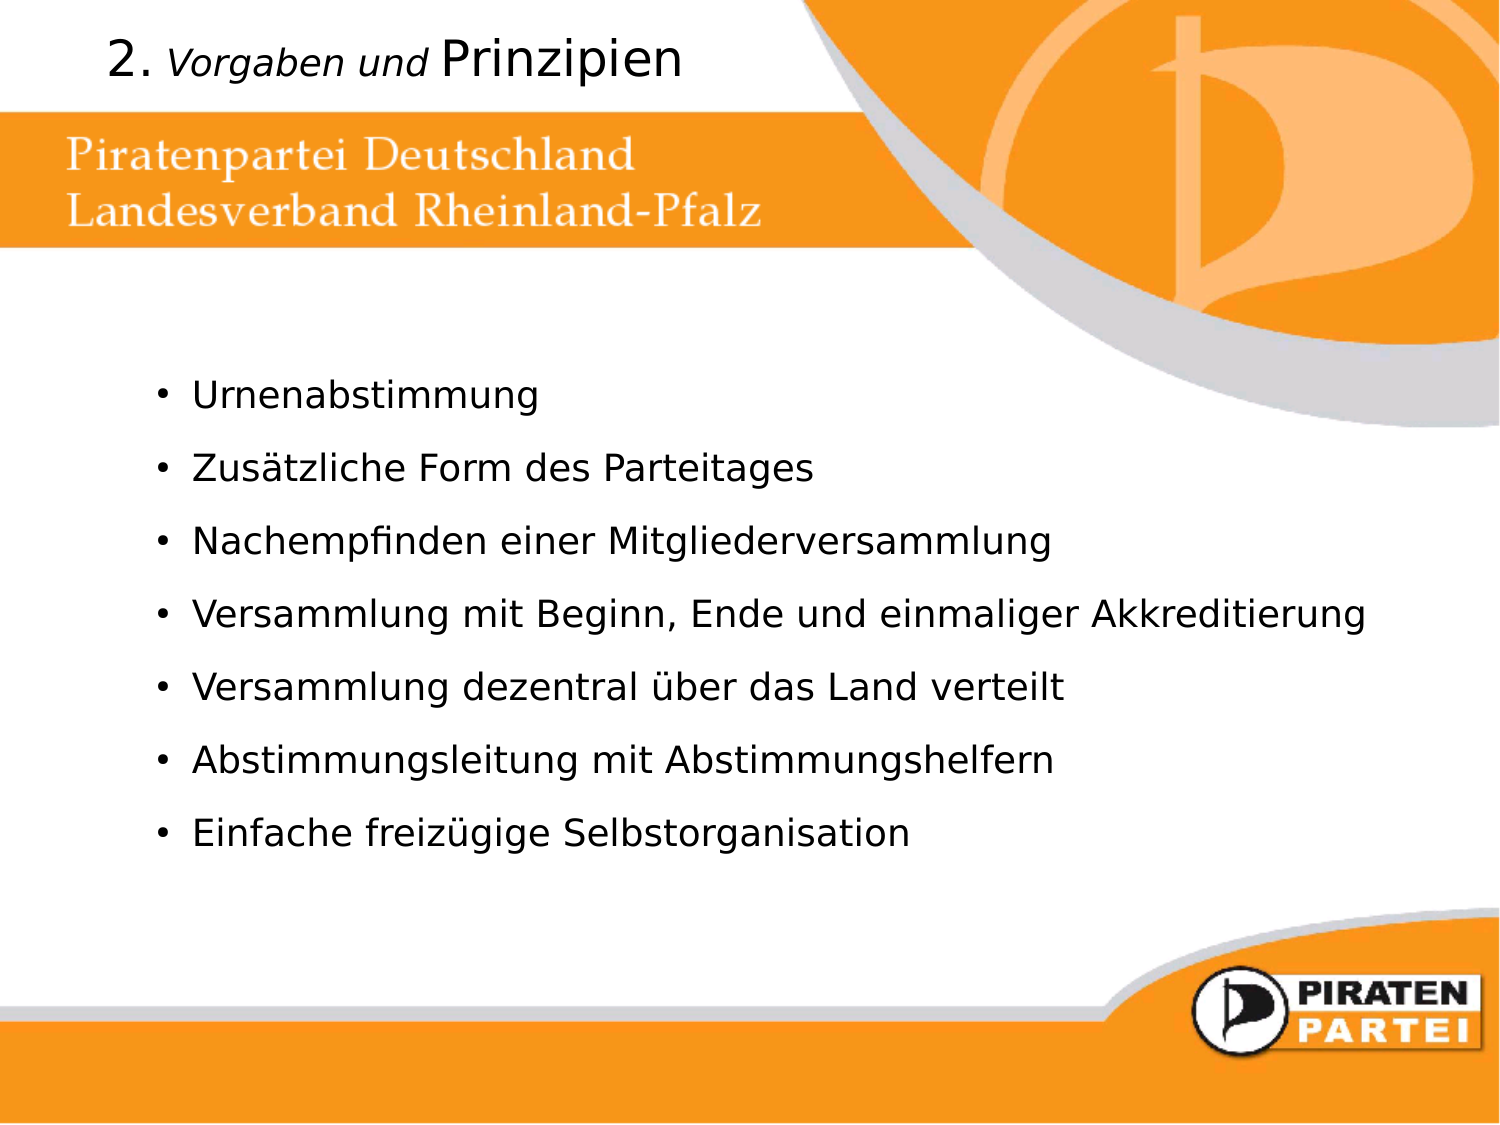

# 2. Vorgaben und Prinzipien
Urnenabstimmung
Zusätzliche Form des Parteitages
Nachempfinden einer Mitgliederversammlung
Versammlung mit Beginn, Ende und einmaliger Akkreditierung
Versammlung dezentral über das Land verteilt
Abstimmungsleitung mit Abstimmungshelfern
Einfache freizügige Selbstorganisation